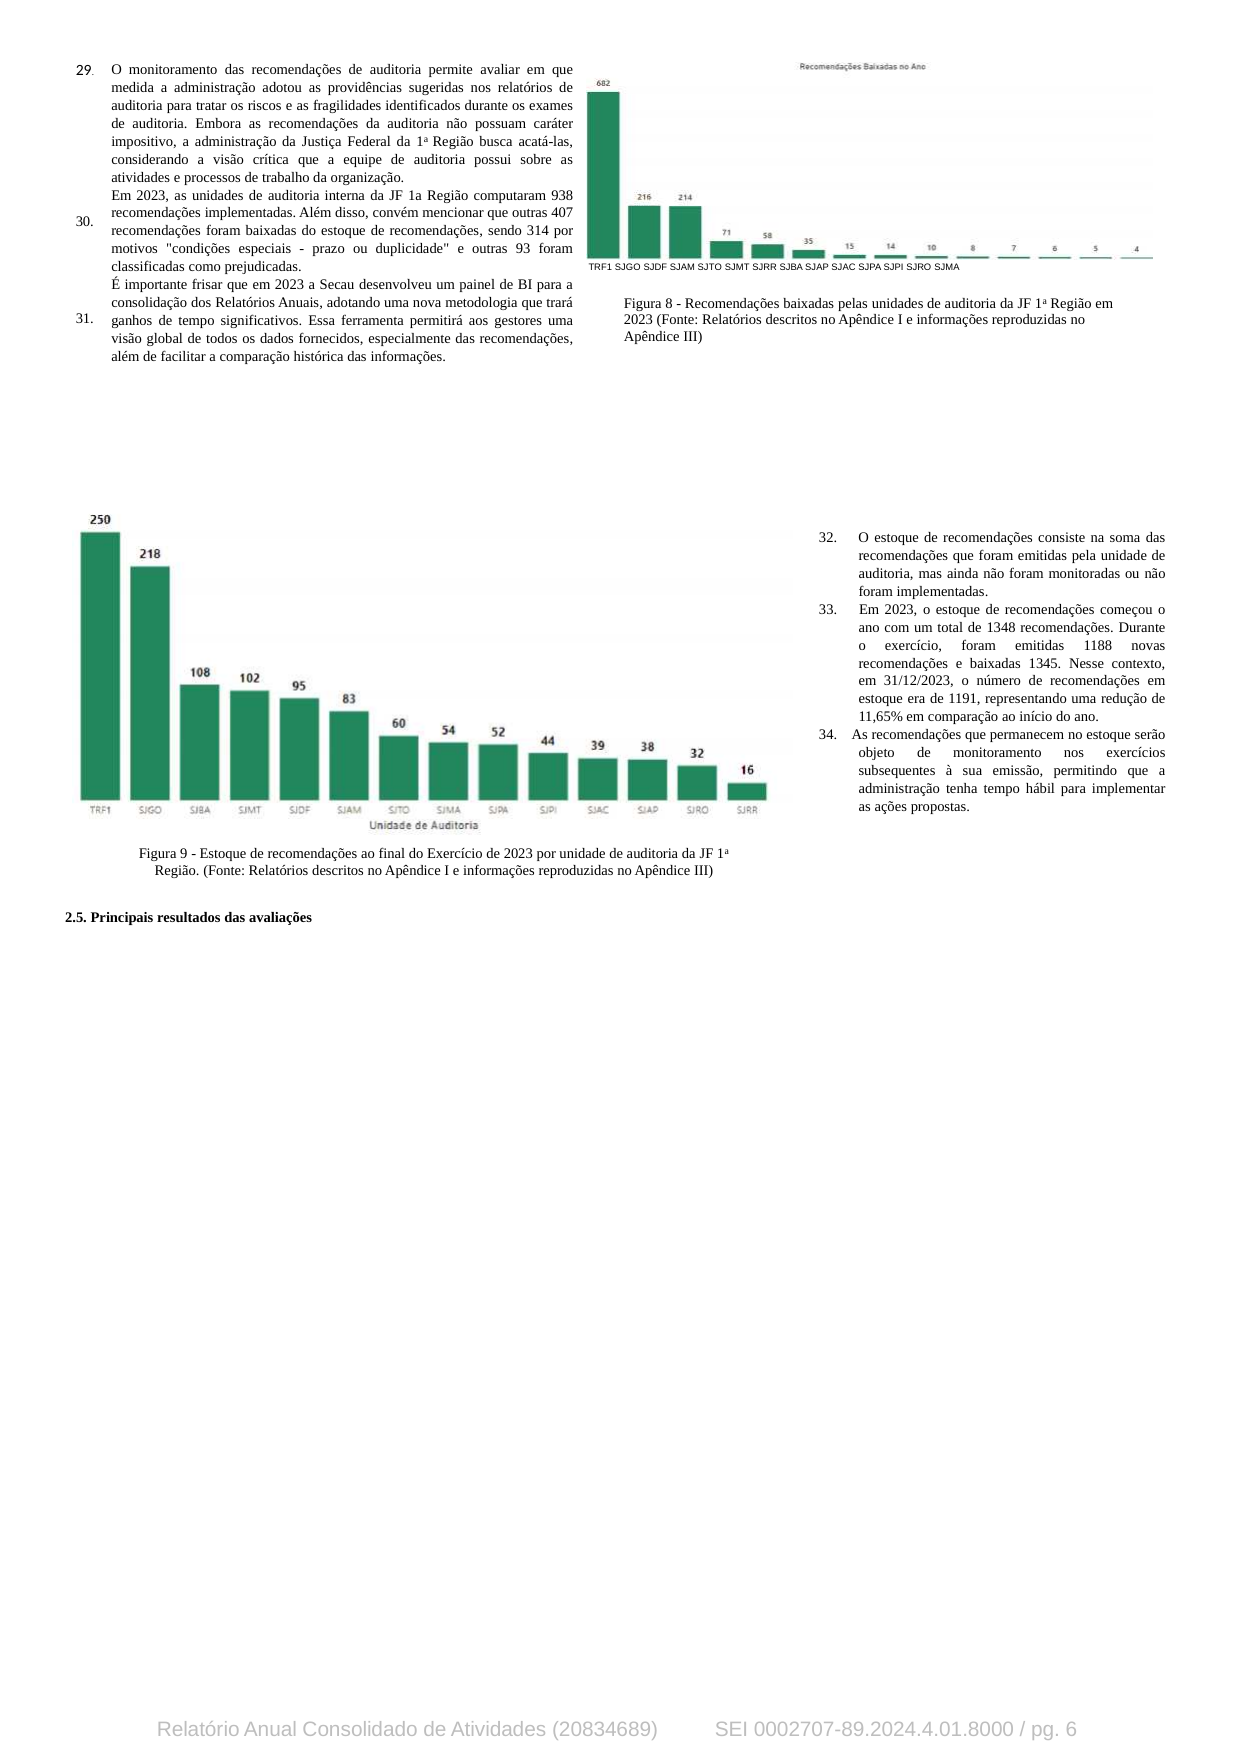

O monitoramento das recomendações de auditoria permite avaliar em que medida a administração adotou as providências sugeridas nos relatórios de auditoria para tratar os riscos e as fragilidades identificados durante os exames de auditoria. Embora as recomendações da auditoria não possuam caráter impositivo, a administração da Justiça Federal da 1a Região busca acatá-las, considerando a visão crítica que a equipe de auditoria possui sobre as atividades e processos de trabalho da organização.
Em 2023, as unidades de auditoria interna da JF 1a Região computaram 938 recomendações implementadas. Além disso, convém mencionar que outras 407 recomendações foram baixadas do estoque de recomendações, sendo 314 por motivos "condições especiais - prazo ou duplicidade" e outras 93 foram classificadas como prejudicadas.
É importante frisar que em 2023 a Secau desenvolveu um painel de BI para a consolidação dos Relatórios Anuais, adotando uma nova metodologia que trará ganhos de tempo significativos. Essa ferramenta permitirá aos gestores uma visão global de todos os dados fornecidos, especialmente das recomendações, além de facilitar a comparação histórica das informações.
29.
30.
TRF1 SJGO SJDF SJAM SJTO SJMT SJRR SJBA SJAP SJAC SJPA SJPI SJRO SJMA
Figura 8 - Recomendações baixadas pelas unidades de auditoria da JF 1a Região em 2023 (Fonte: Relatórios descritos no Apêndice I e informações reproduzidas no Apêndice III)
31.
32. O estoque de recomendações consiste na soma das recomendações que foram emitidas pela unidade de auditoria, mas ainda não foram monitoradas ou não foram implementadas.
33. Em 2023, o estoque de recomendações começou o ano com um total de 1348 recomendações. Durante o exercício, foram emitidas 1188 novas recomendações e baixadas 1345. Nesse contexto, em 31/12/2023, o número de recomendações em estoque era de 1191, representando uma redução de 11,65% em comparação ao início do ano.
34. As recomendações que permanecem no estoque serão objeto de monitoramento nos exercícios subsequentes à sua emissão, permitindo que a administração tenha tempo hábil para implementar as ações propostas.
Figura 9 - Estoque de recomendações ao final do Exercício de 2023 por unidade de auditoria da JF 1a Região. (Fonte: Relatórios descritos no Apêndice I e informações reproduzidas no Apêndice III)
2.5. Principais resultados das avaliações
Relatório Anual Consolidado de Atividades (20834689)
SEI 0002707-89.2024.4.01.8000 / pg. 6